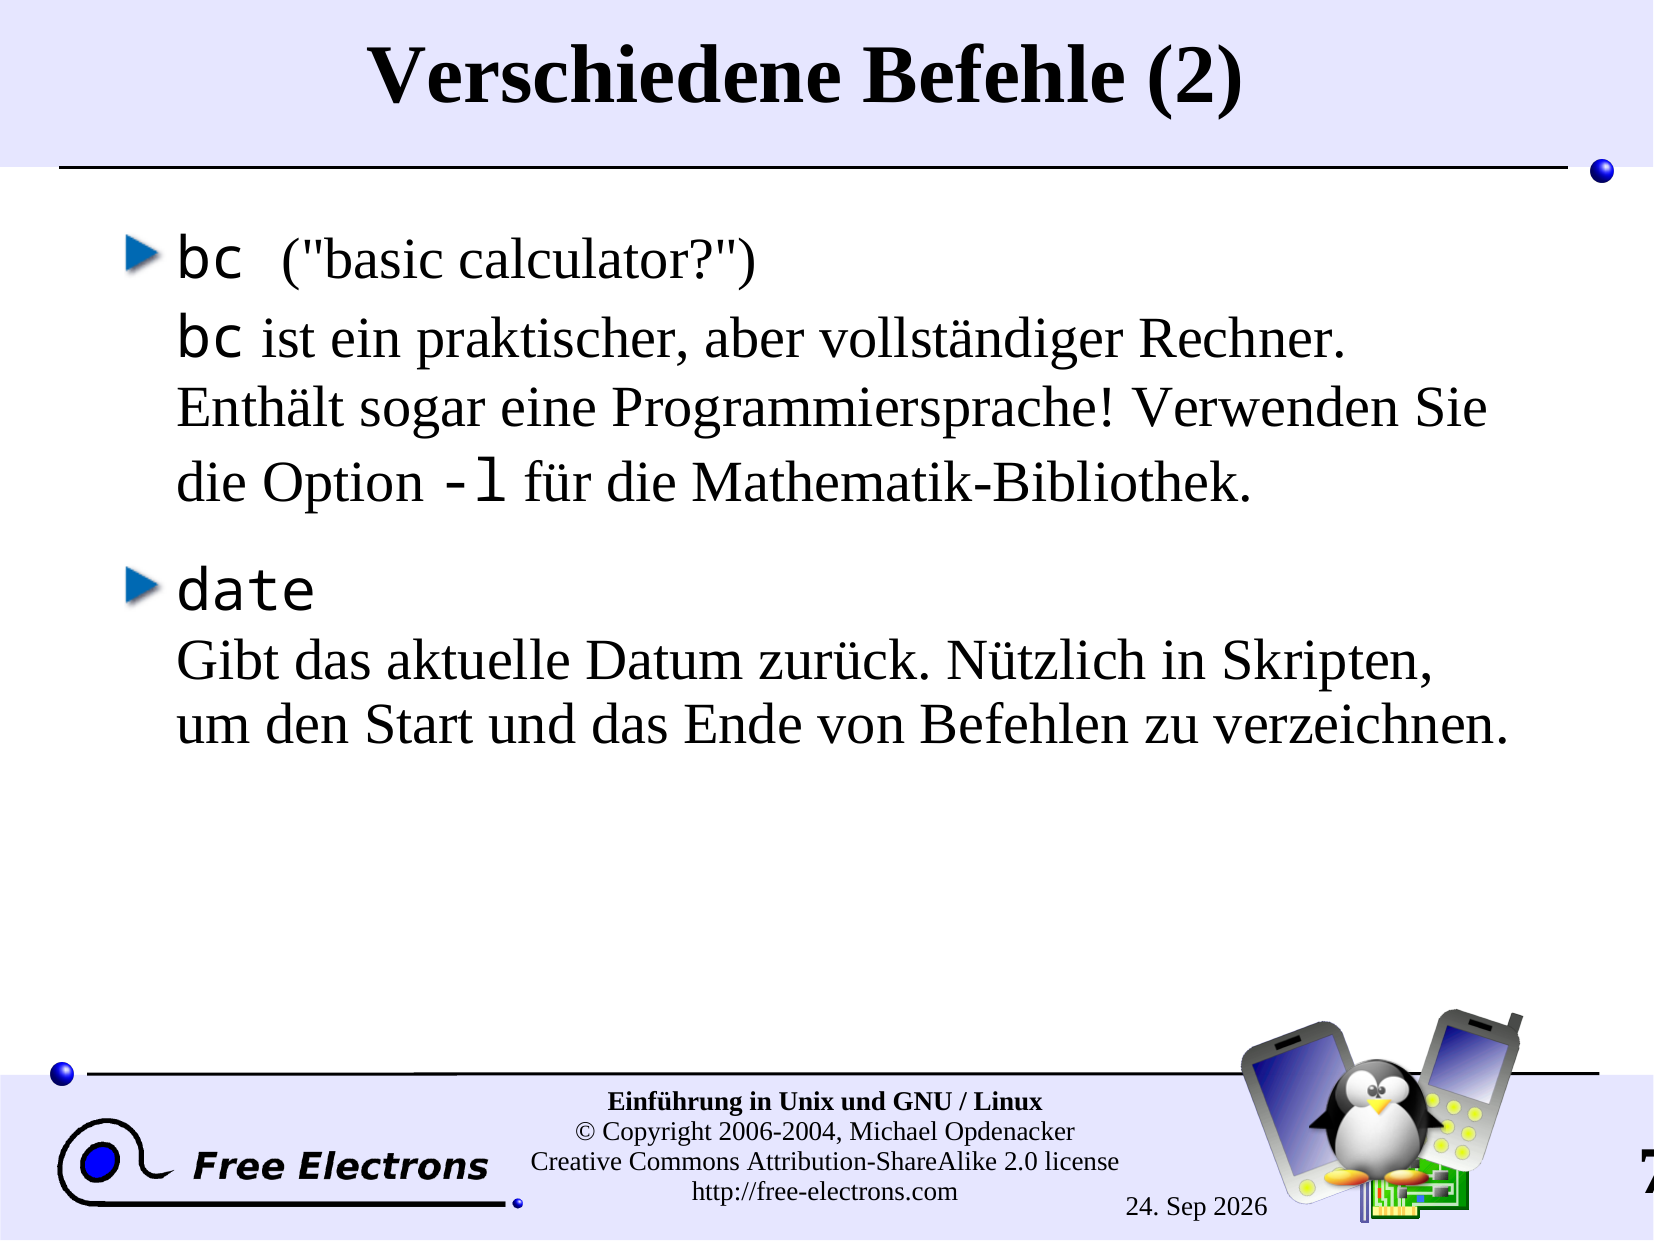

# Verschiedene Befehle (2)
bc ("basic calculator?")
bc ist ein praktischer, aber vollständiger Rechner. Enthält sogar eine Programmiersprache! Verwenden Sie die Option -l für die Mathematik-Bibliothek.
date
Gibt das aktuelle Datum zurück. Nützlich in Skripten, um den Start und das Ende von Befehlen zu verzeichnen.